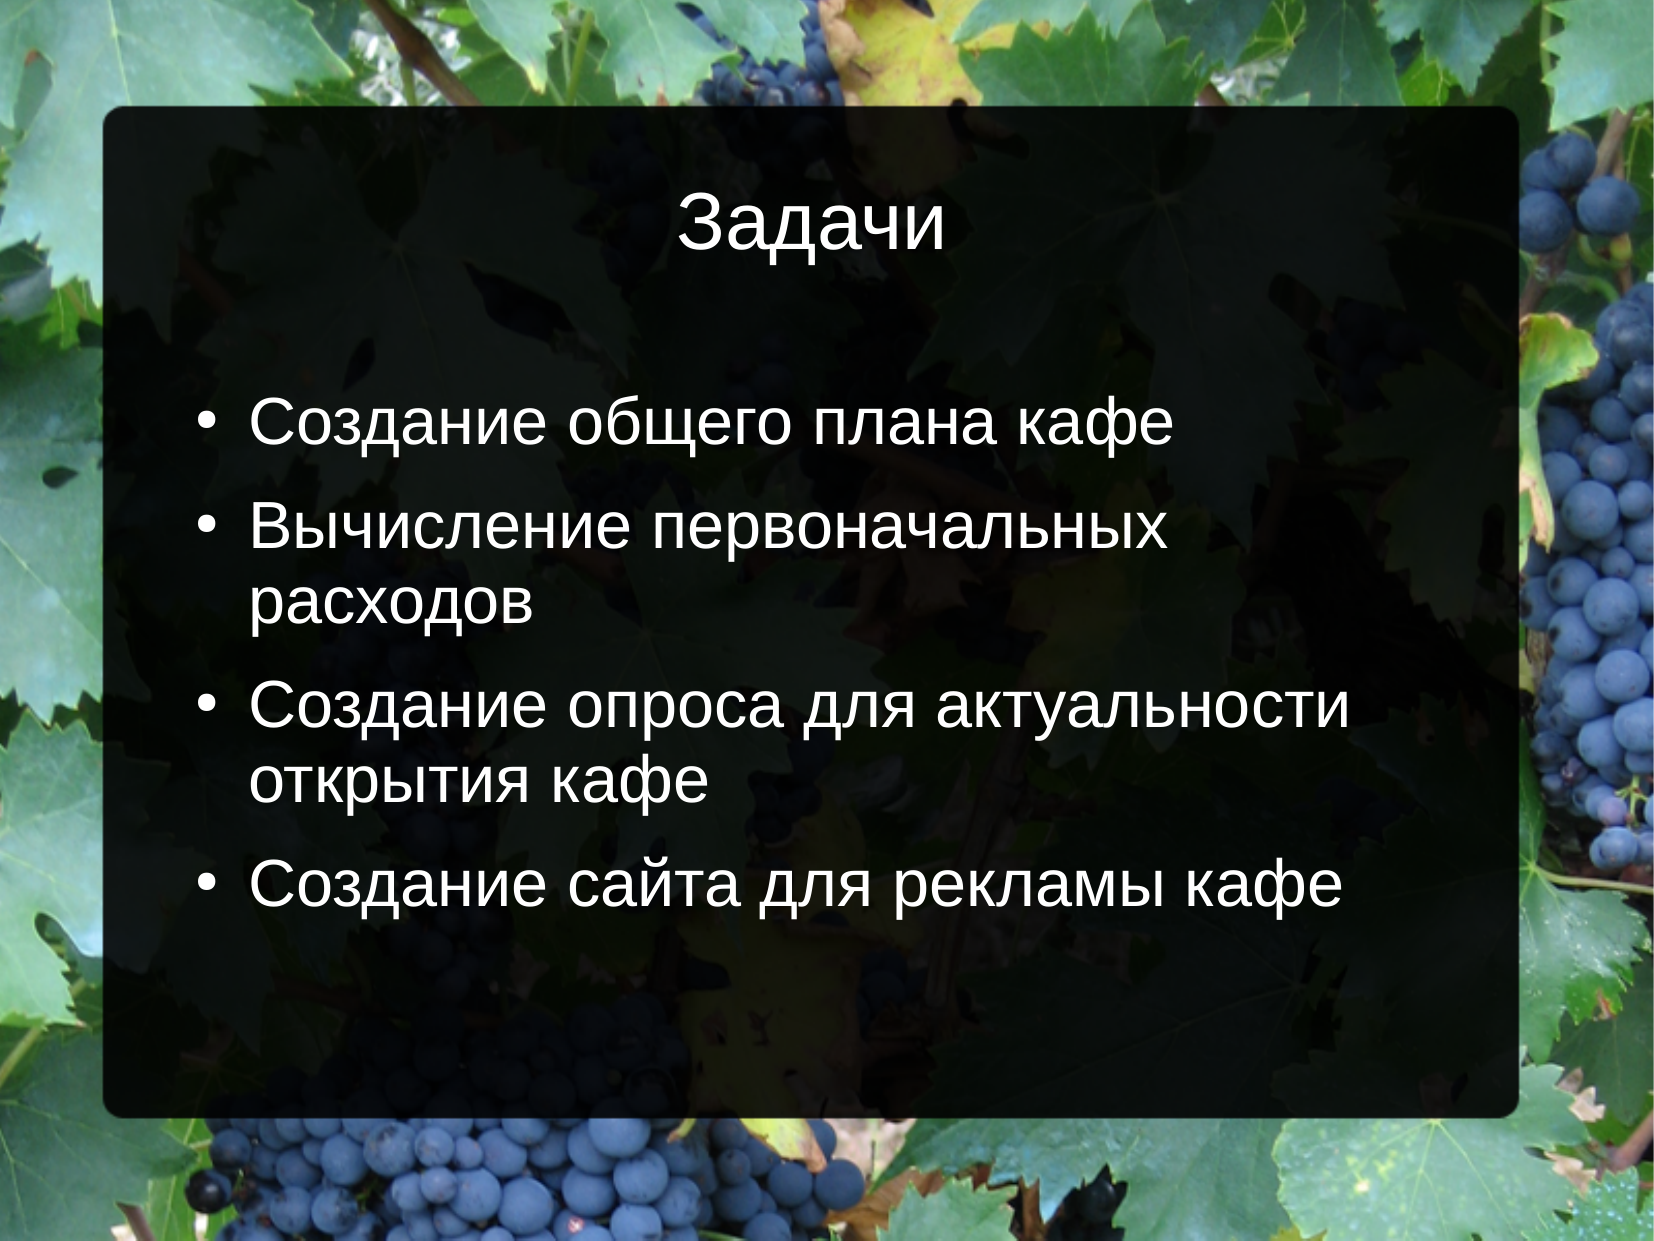

# Задачи
Создание общего плана кафе
Вычисление первоначальных расходов
Создание опроса для актуальности открытия кафе
Создание сайта для рекламы кафе